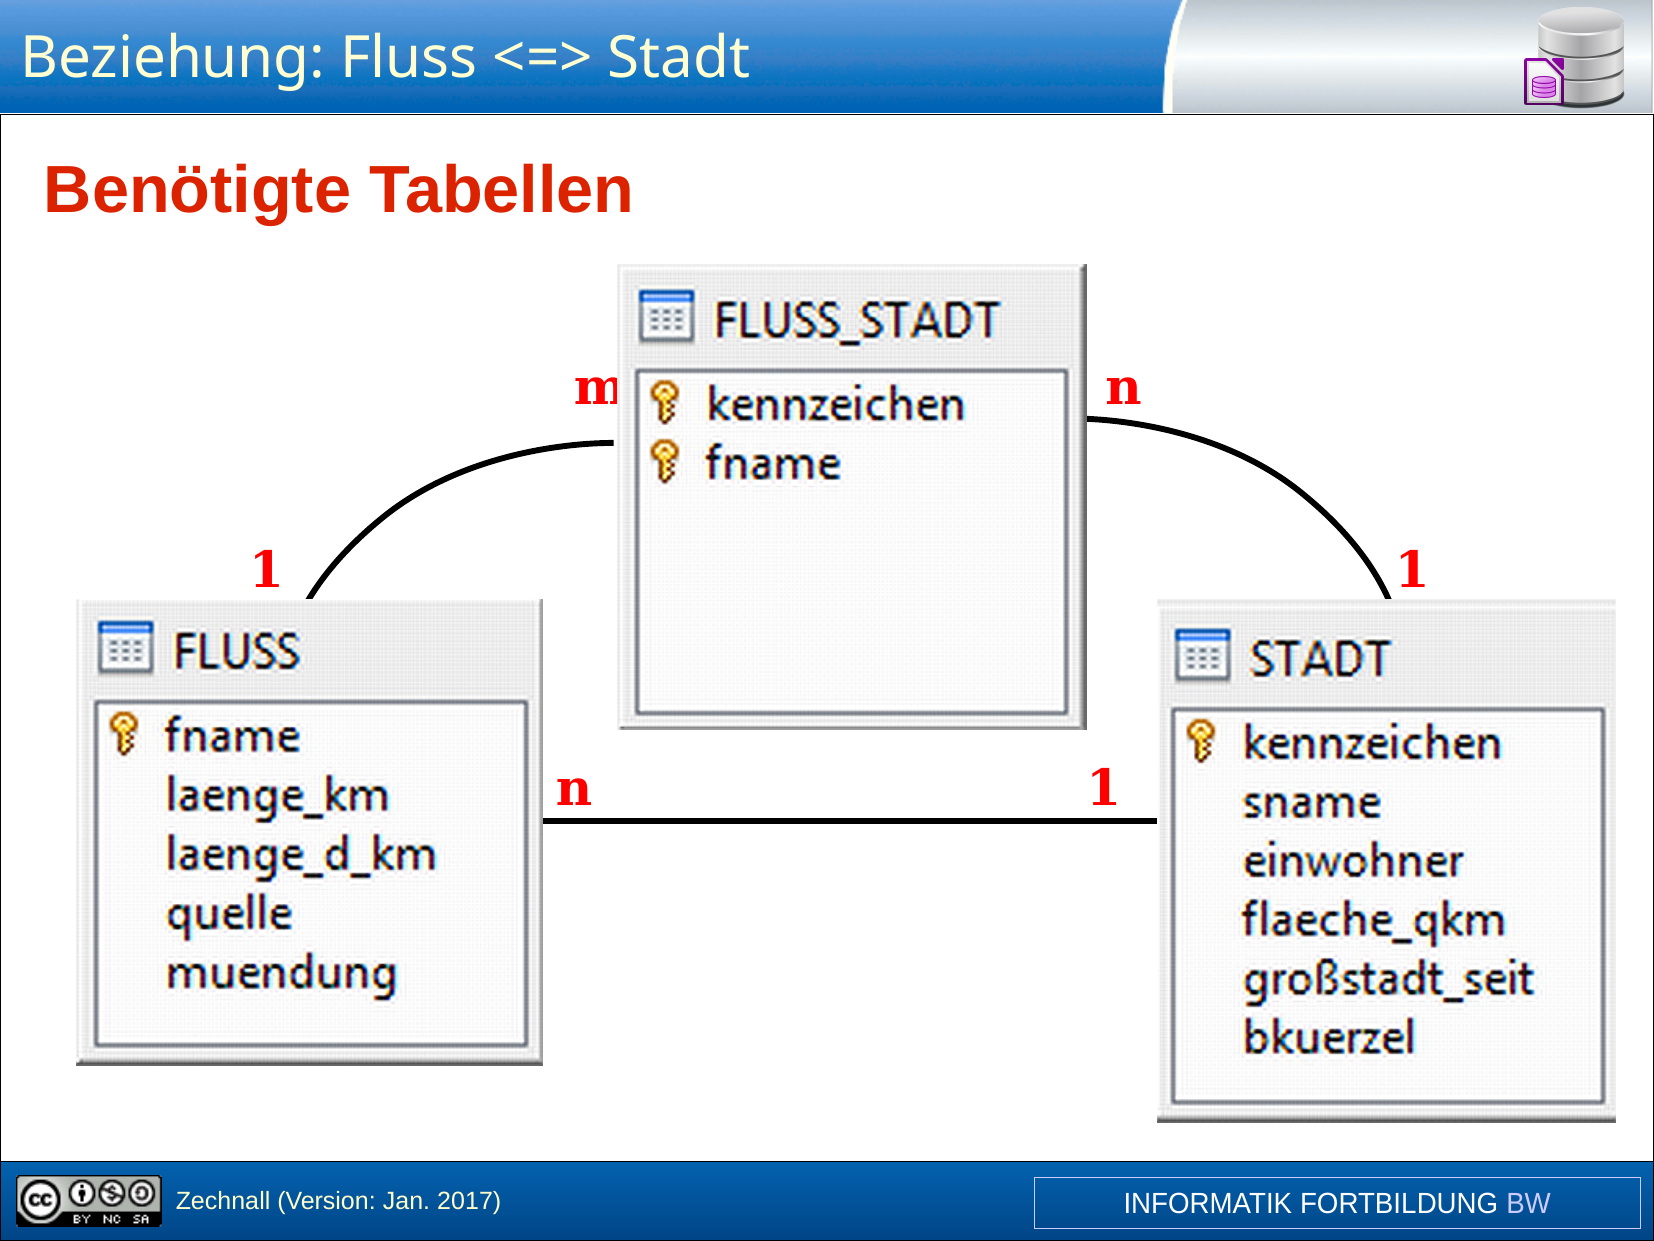

# Beziehung: Fluss <=> Stadt
Benötigte Tabellen
m
n
1
1
n
1